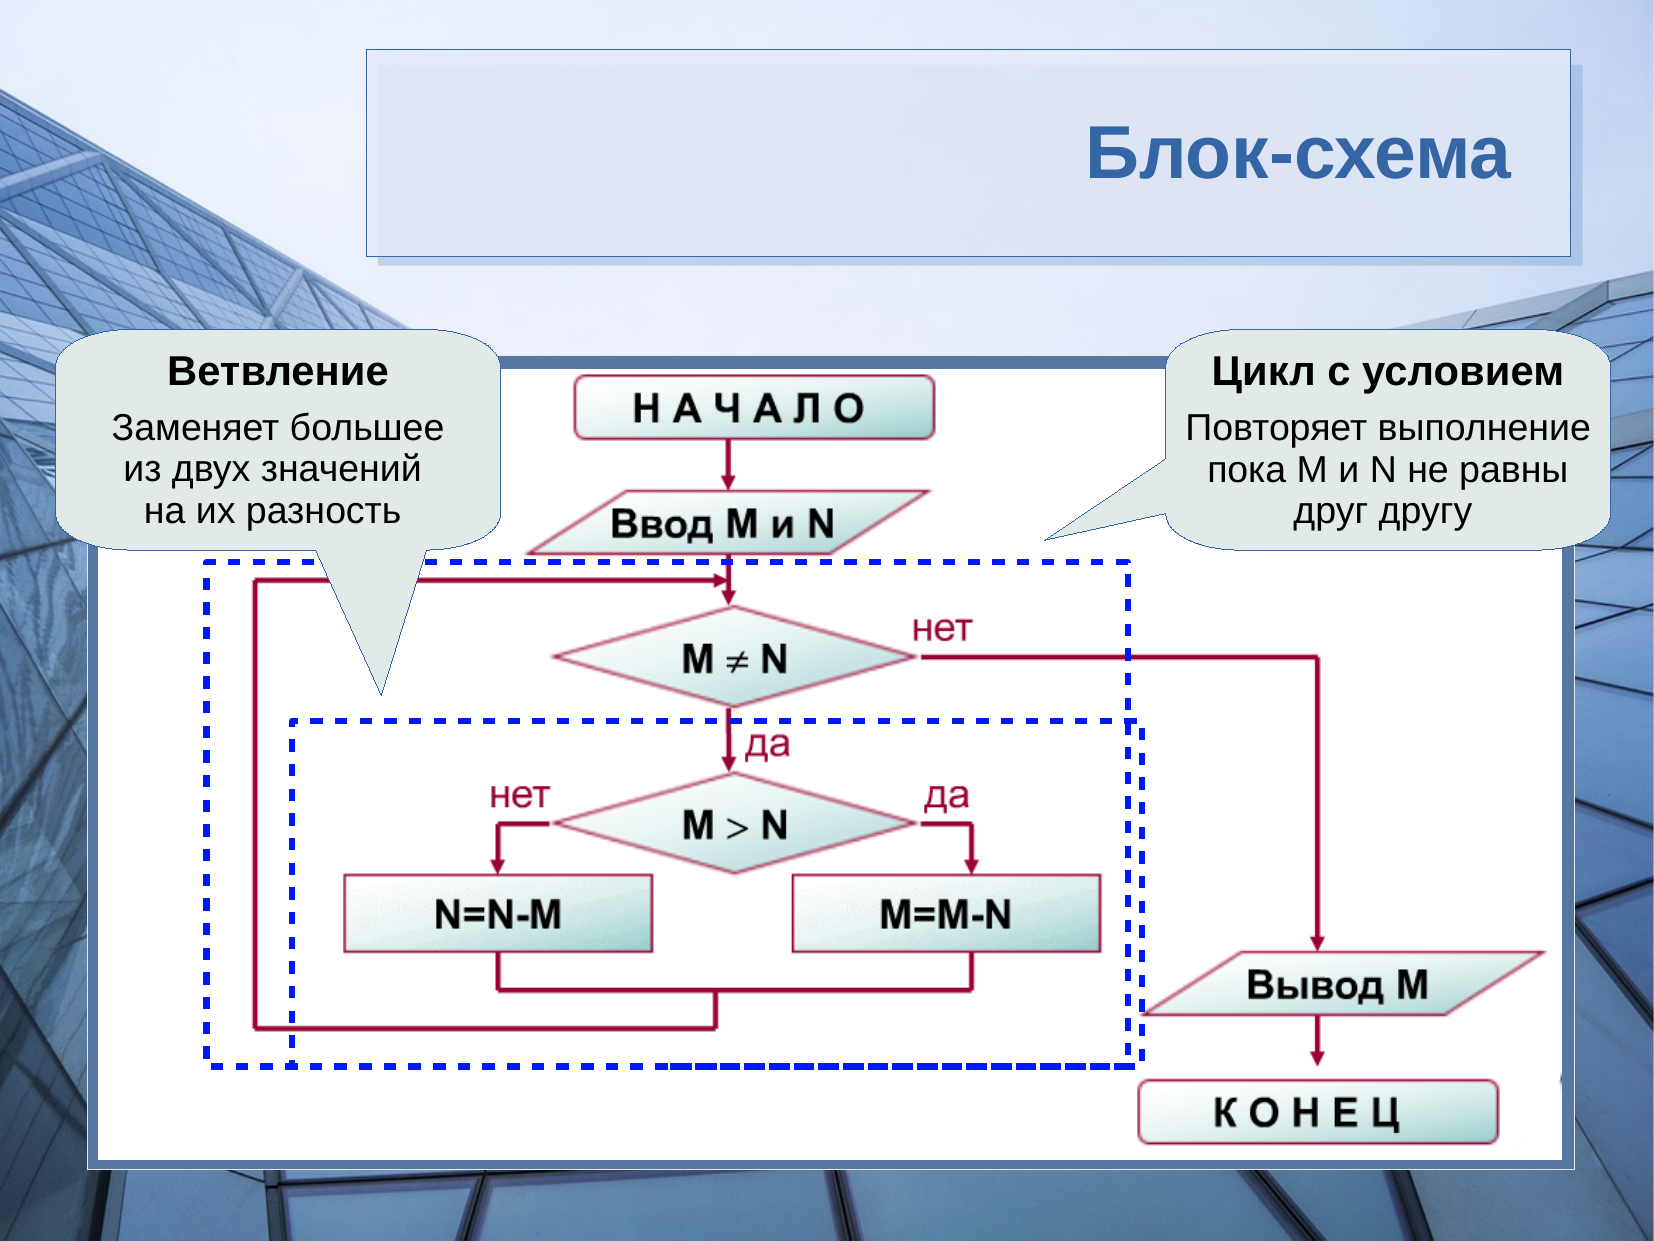

# Блок-схема
Ветвление
Заменяет большее
из двух значений
на их разность
Цикл с условием
Повторяет выполнение
пока М и N не равны
друг другу